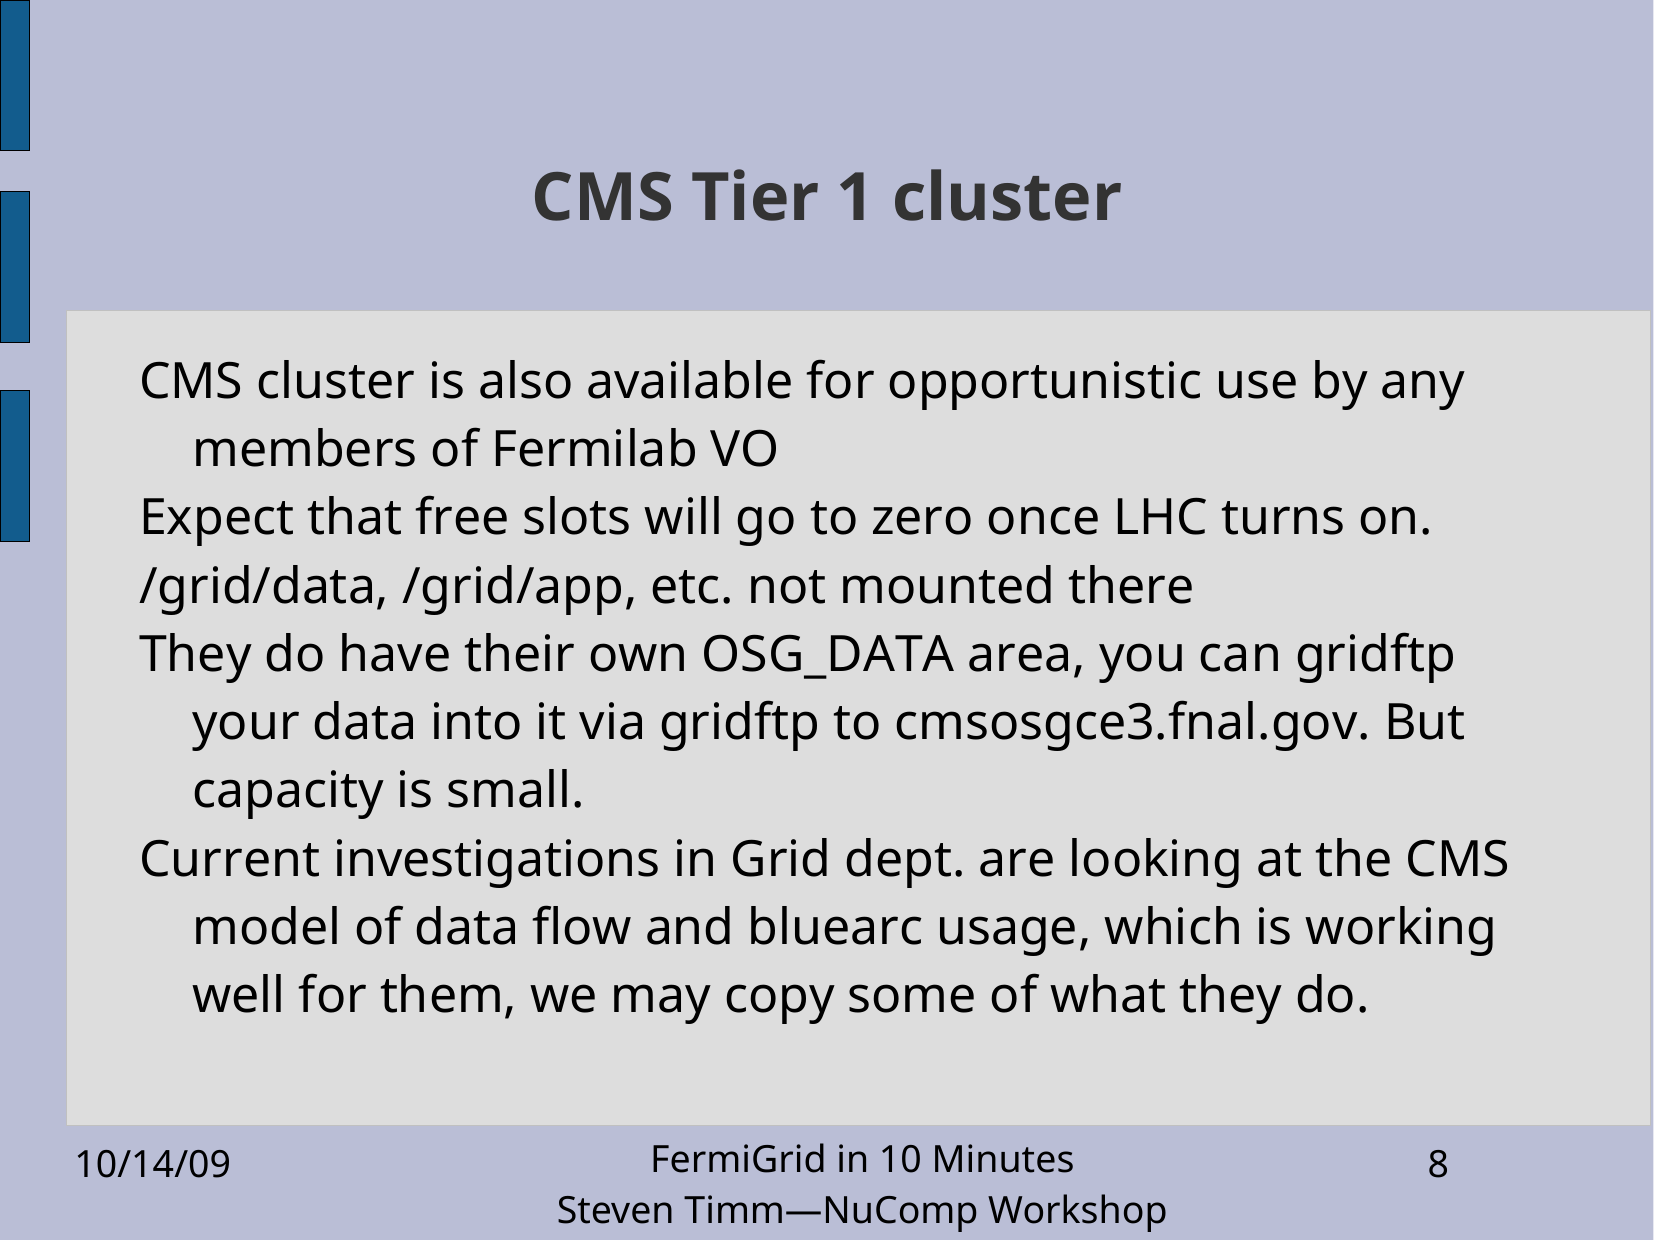

# CMS Tier 1 cluster
CMS cluster is also available for opportunistic use by any members of Fermilab VO
Expect that free slots will go to zero once LHC turns on.
/grid/data, /grid/app, etc. not mounted there
They do have their own OSG_DATA area, you can gridftp your data into it via gridftp to cmsosgce3.fnal.gov. But capacity is small.
Current investigations in Grid dept. are looking at the CMS model of data flow and bluearc usage, which is working well for them, we may copy some of what they do.